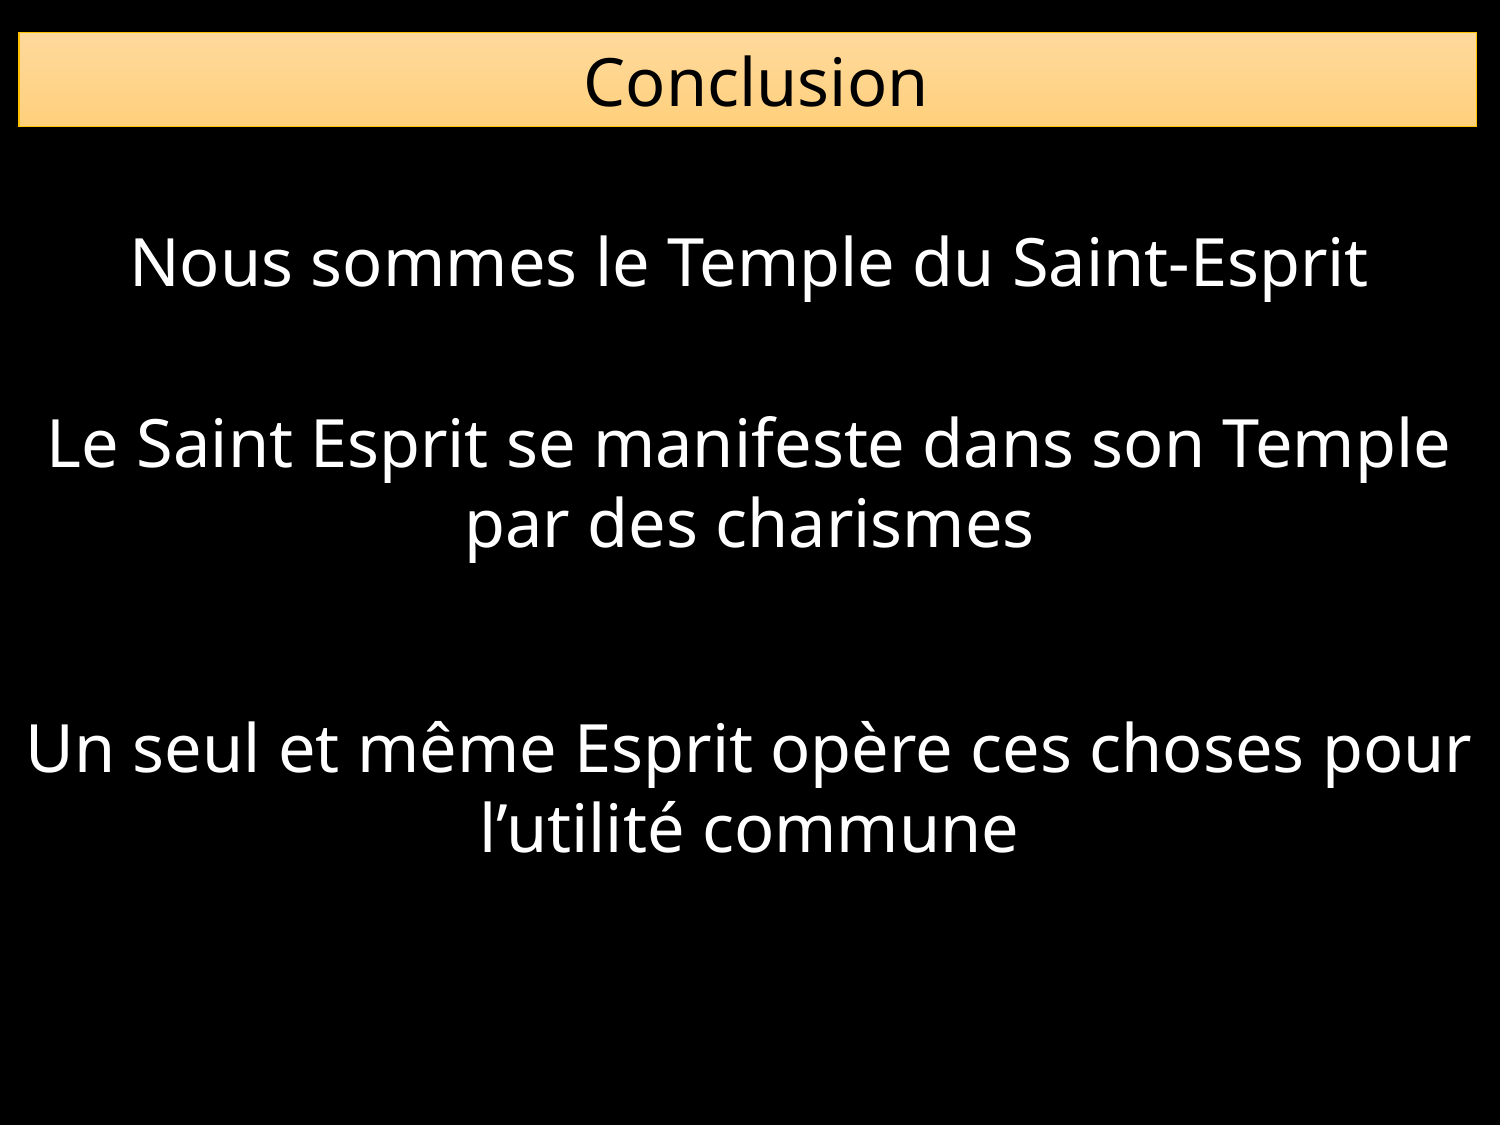

Conclusion
Nous sommes le Temple du Saint-Esprit
Le Saint Esprit se manifeste dans son Temple par des charismes
Un seul et même Esprit opère ces choses pour l’utilité commune